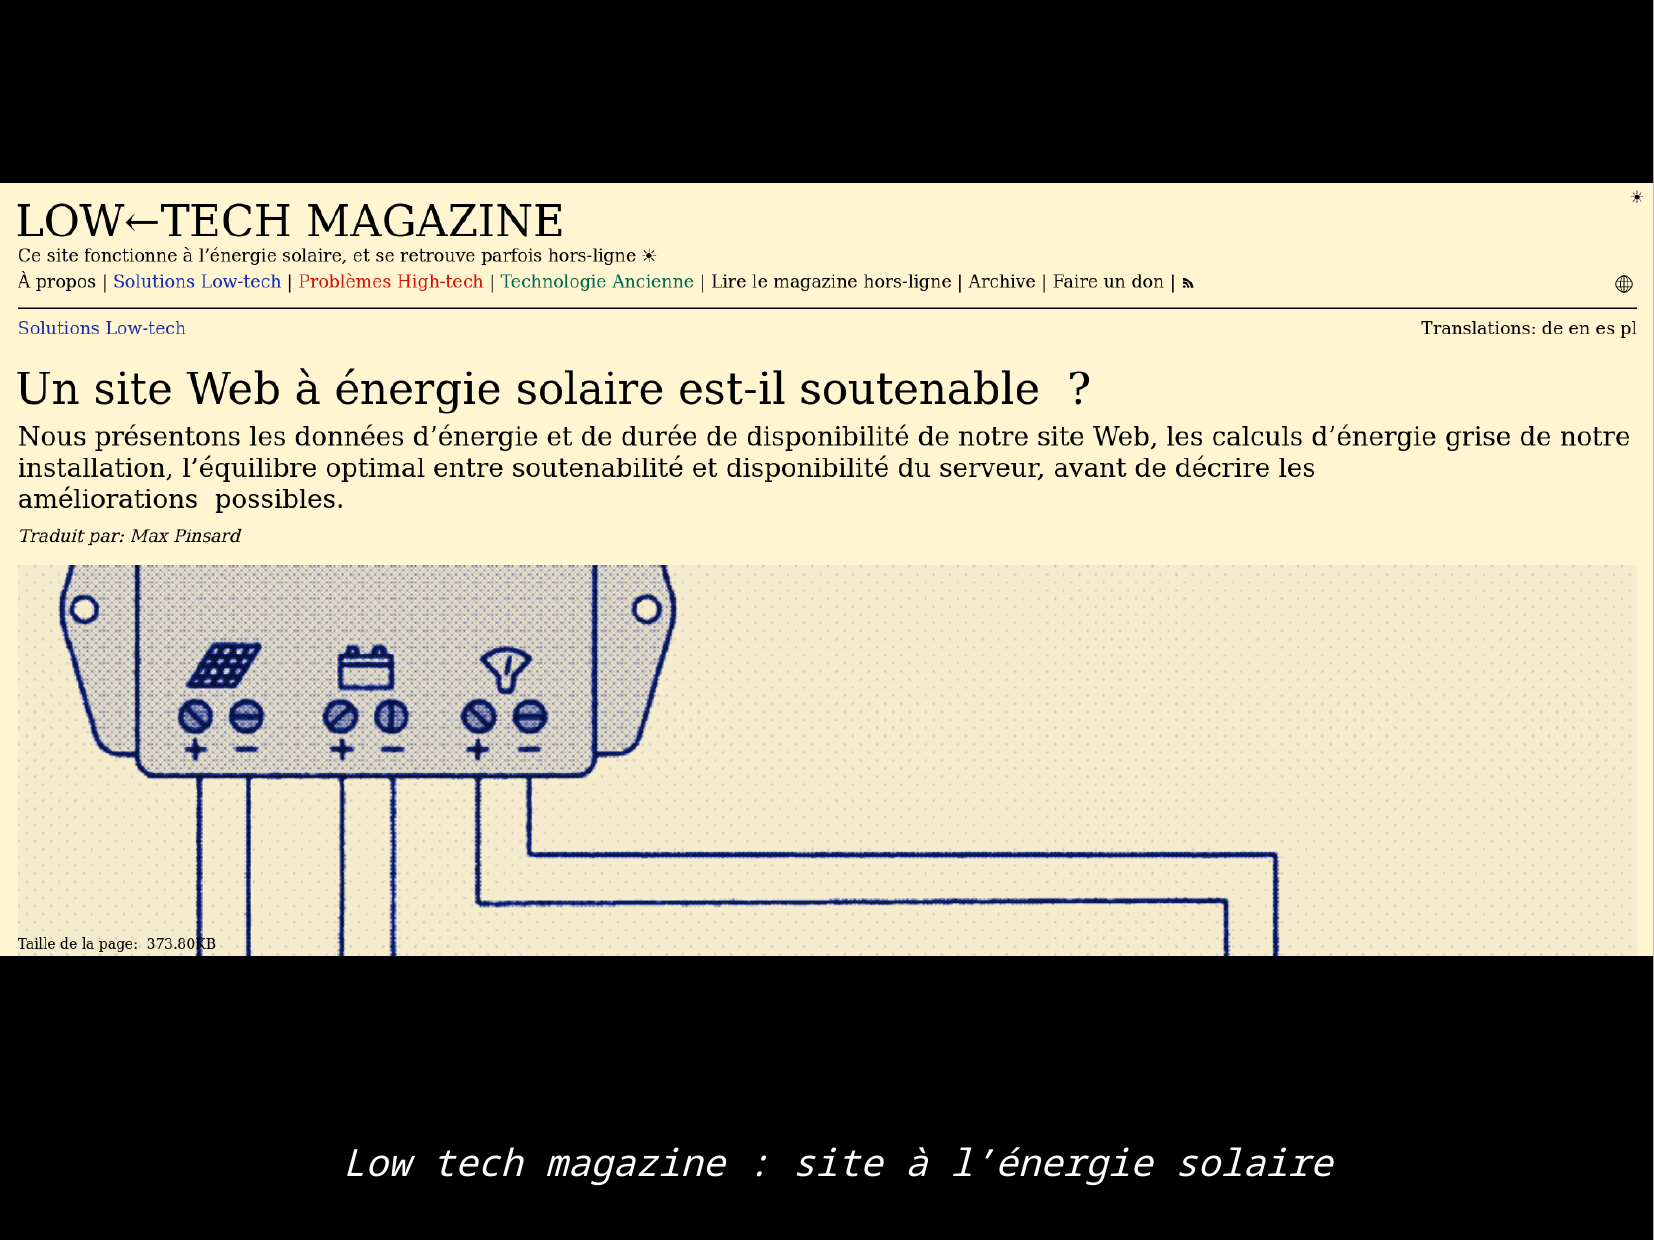

Low tech magazine : site à l’énergie solaire